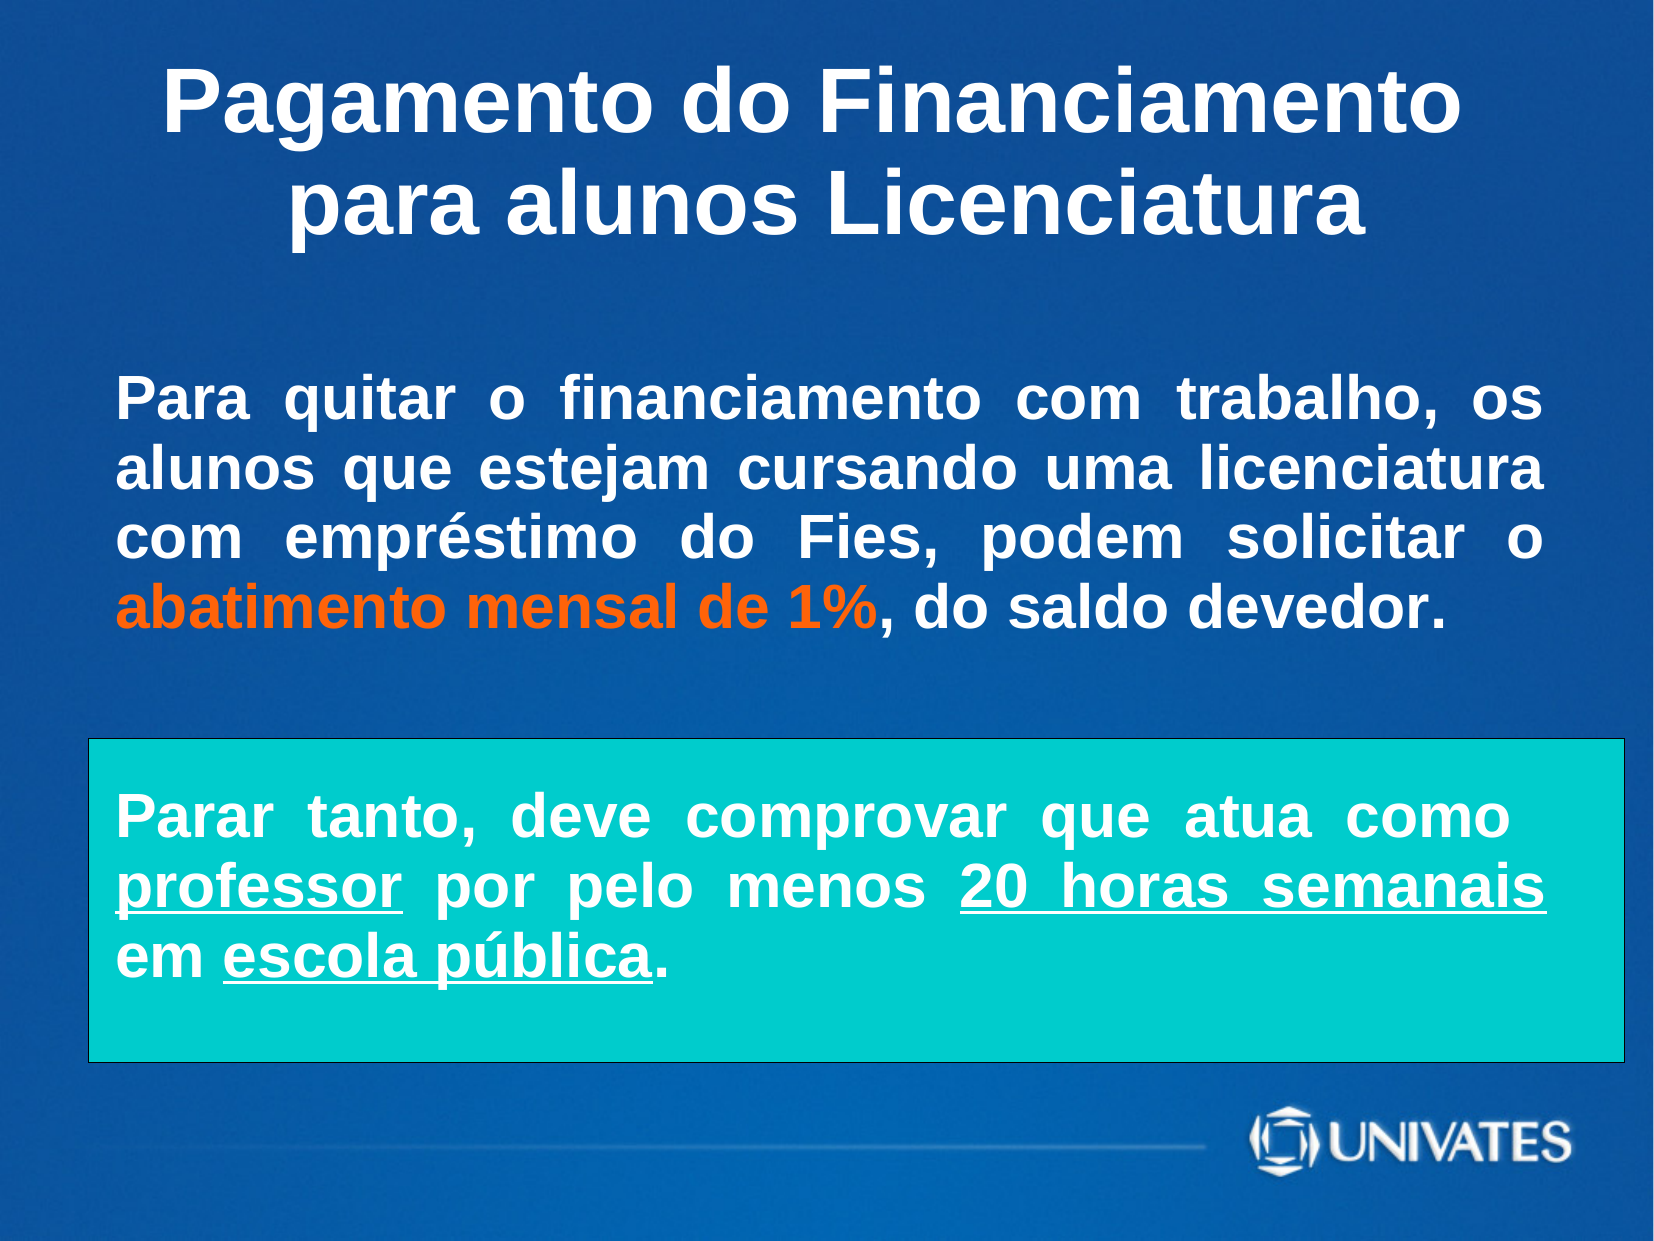

# Pagamento do Financiamento para alunos Licenciatura
	Para quitar o financiamento com trabalho, os alunos que estejam cursando uma licenciatura com empréstimo do Fies, podem solicitar o abatimento mensal de 1%, do saldo devedor.
	Parar tanto, deve comprovar que atua como professor por pelo menos 20 horas semanais em escola pública.